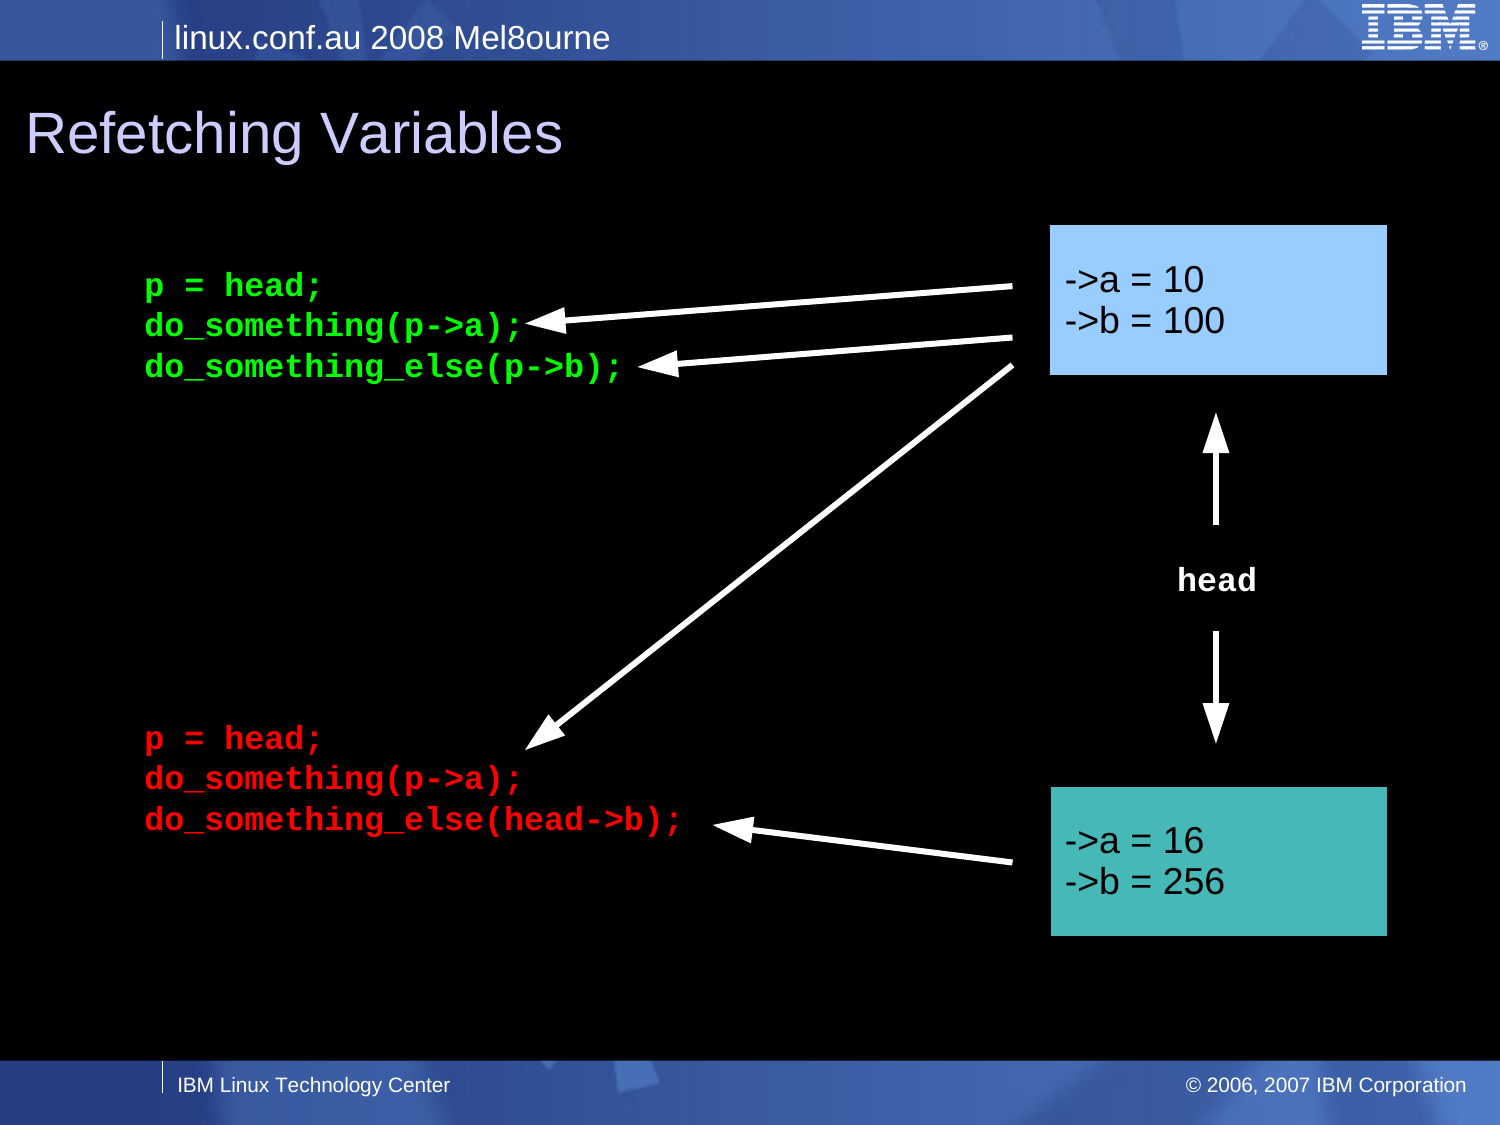

# Refetching Variables
->a = 10
->b = 100
p = head;
do_something(p->a);
do_something_else(p->b);
head
p = head;
do_something(p->a);
do_something_else(head->b);
->a = 16
->b = 256